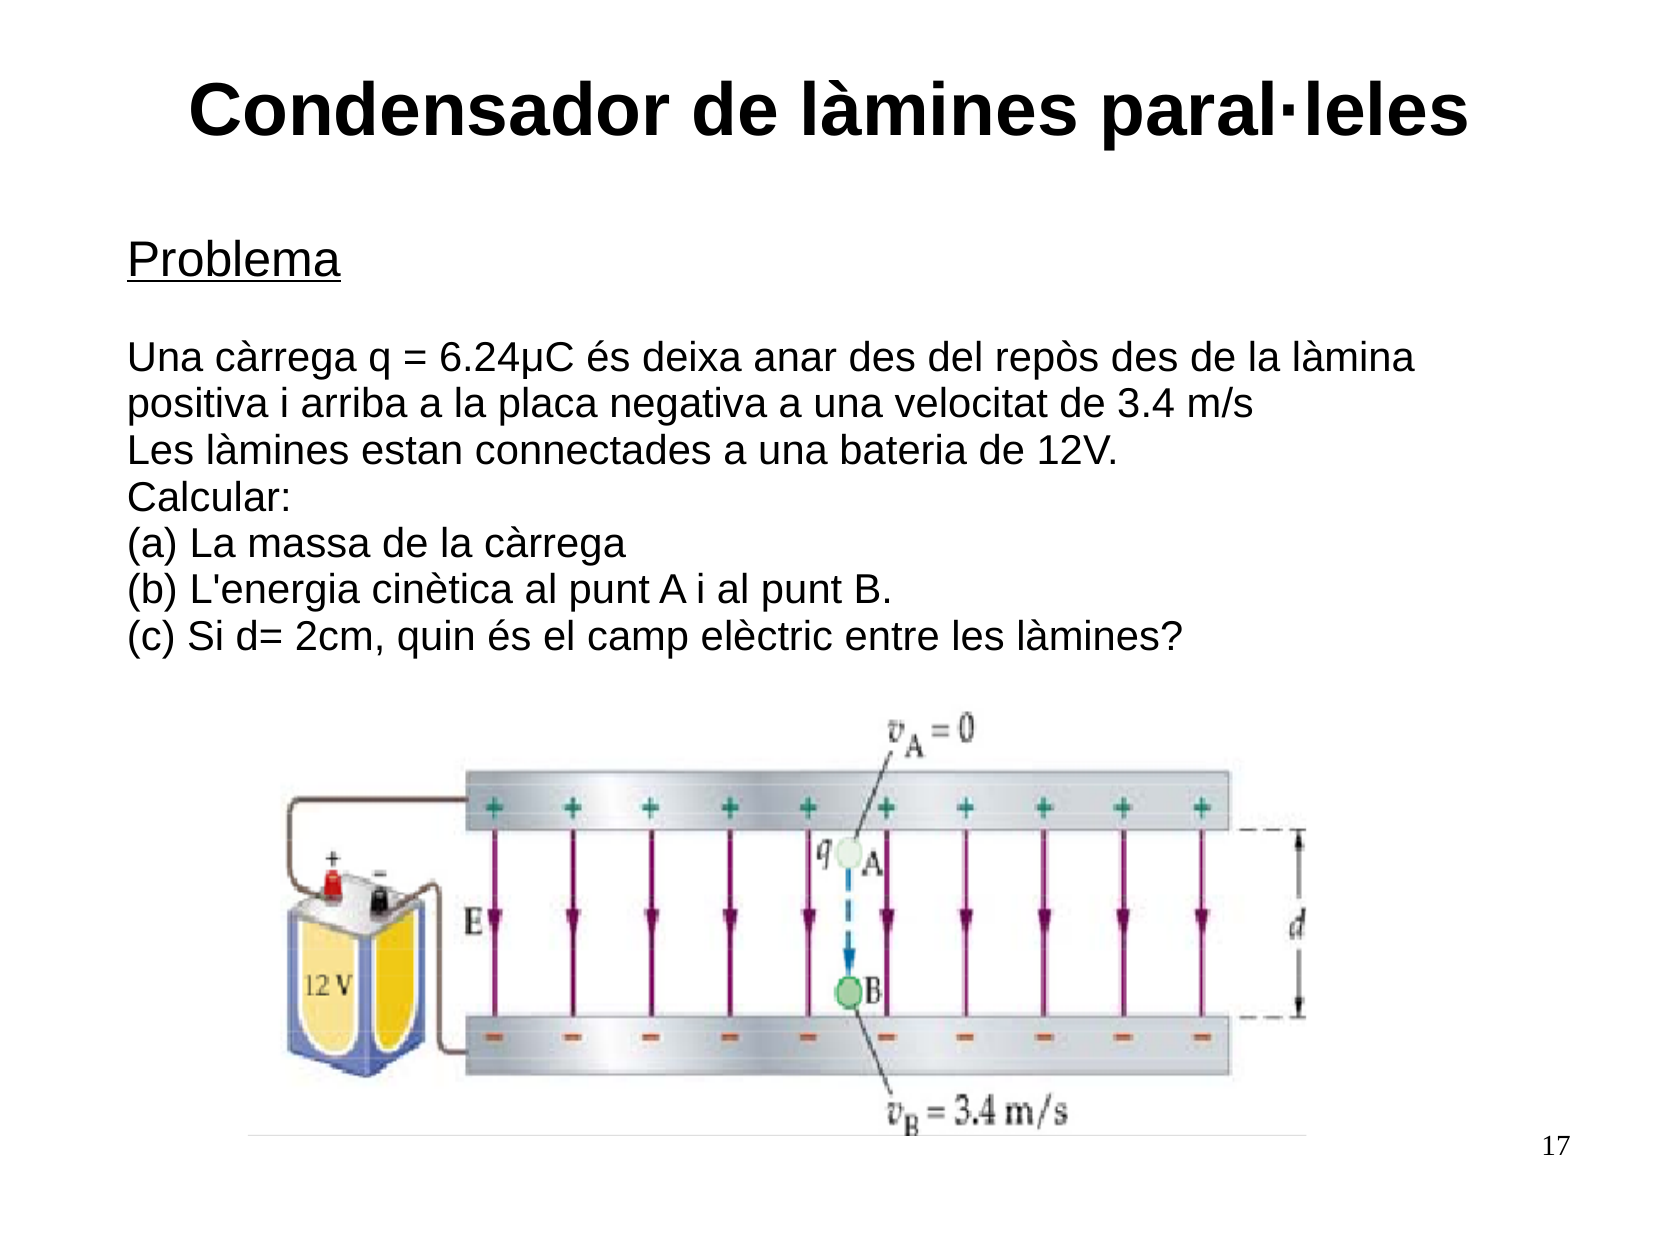

Condensador de làmines paral·leles
Problema
Una càrrega q = 6.24μC és deixa anar des del repòs des de la làmina positiva i arriba a la placa negativa a una velocitat de 3.4 m/s
Les làmines estan connectades a una bateria de 12V.
Calcular:
(a) La massa de la càrrega
(b) L'energia cinètica al punt A i al punt B.
(c) Si d= 2cm, quin és el camp elèctric entre les làmines?
17